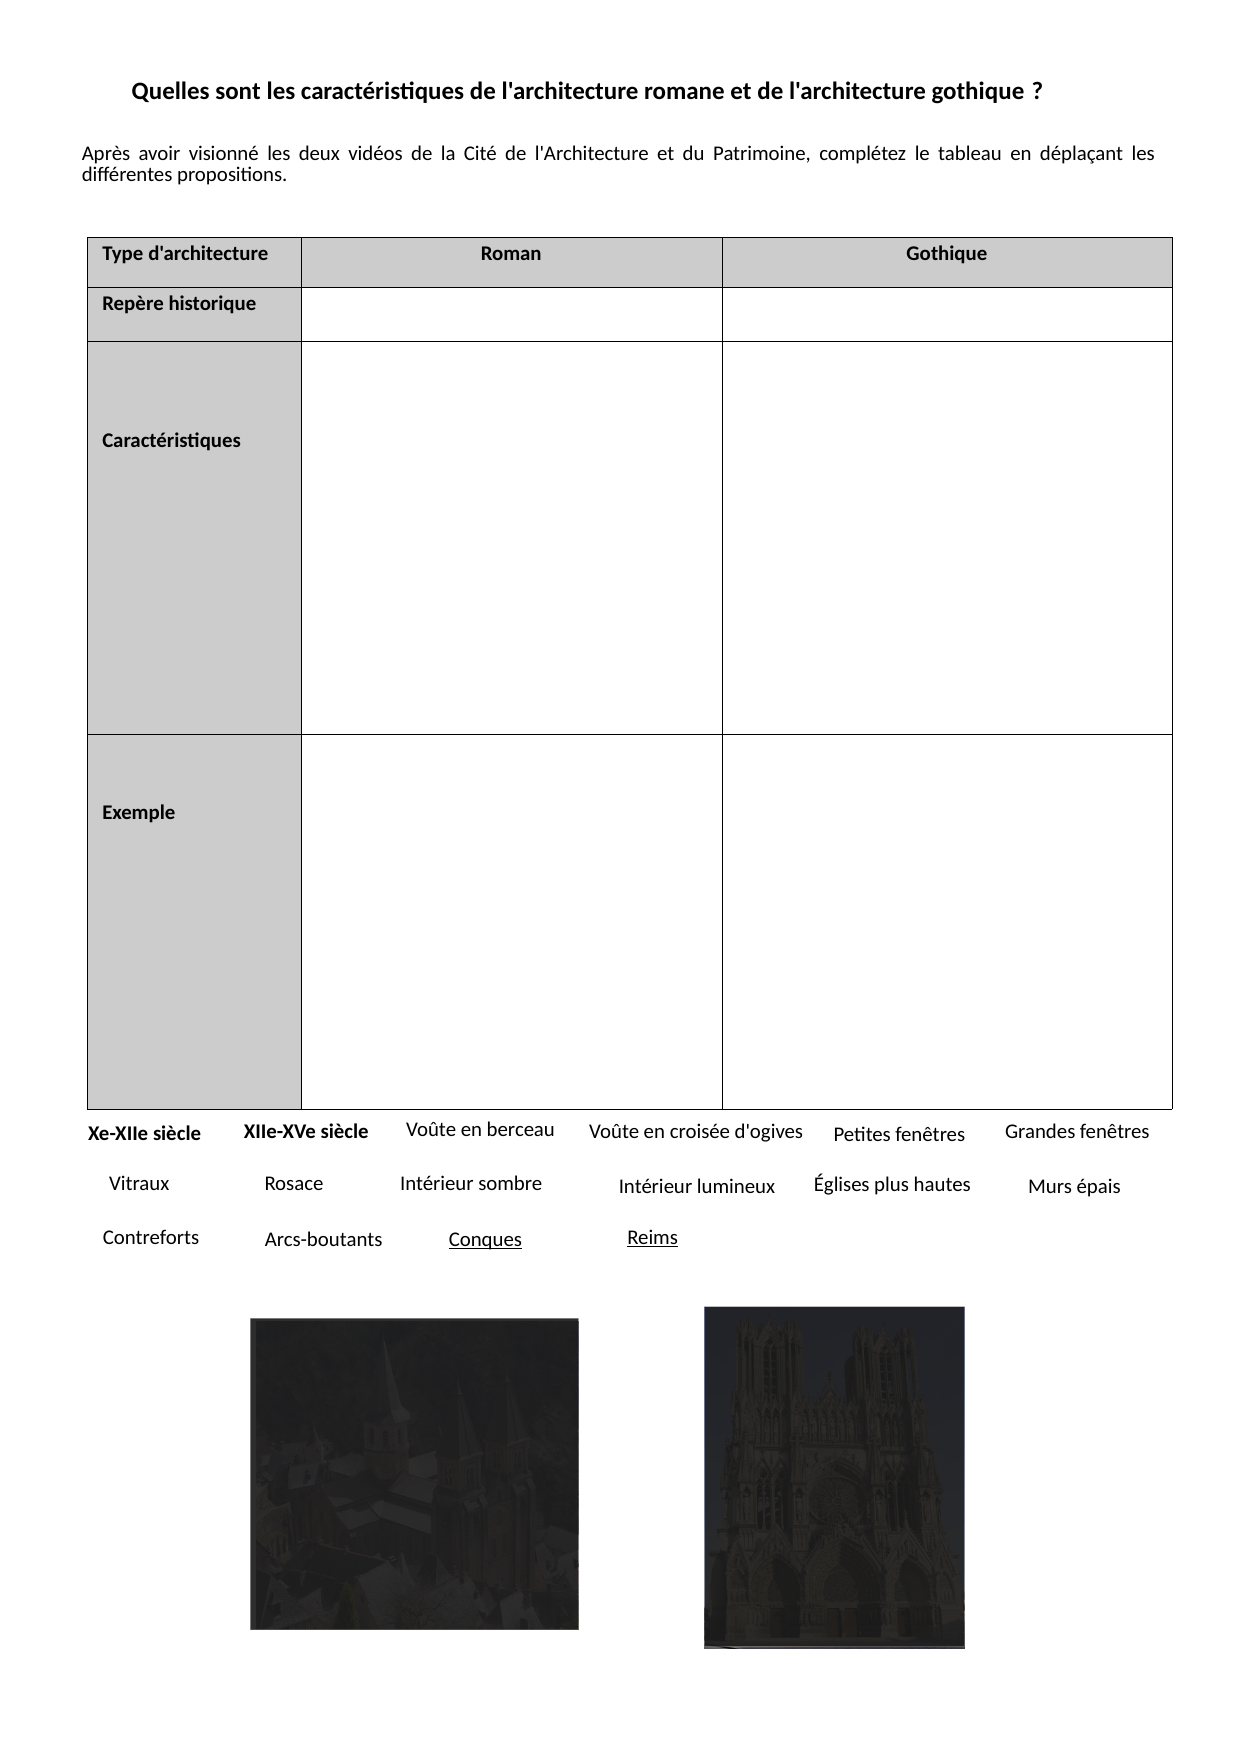

Quelles sont les caractéristiques de l'architecture romane et de l'architecture gothique ?
Après avoir visionné les deux vidéos de la Cité de l'Architecture et du Patrimoine, complétez le tableau en déplaçant les différentes propositions.
| Type d'architecture | Roman | Gothique |
| --- | --- | --- |
| Repère historique | | |
| Caractéristiques | | |
| Exemple | | |
Voûte en berceau
XIIe-XVe siècle
Voûte en croisée d'ogives
Grandes fenêtres
Xe-XIIe siècle
Petites fenêtres
Vitraux
Rosace
Intérieur sombre
Églises plus hautes
Intérieur lumineux
Murs épais
Contreforts
Reims
Arcs-boutants
Conques